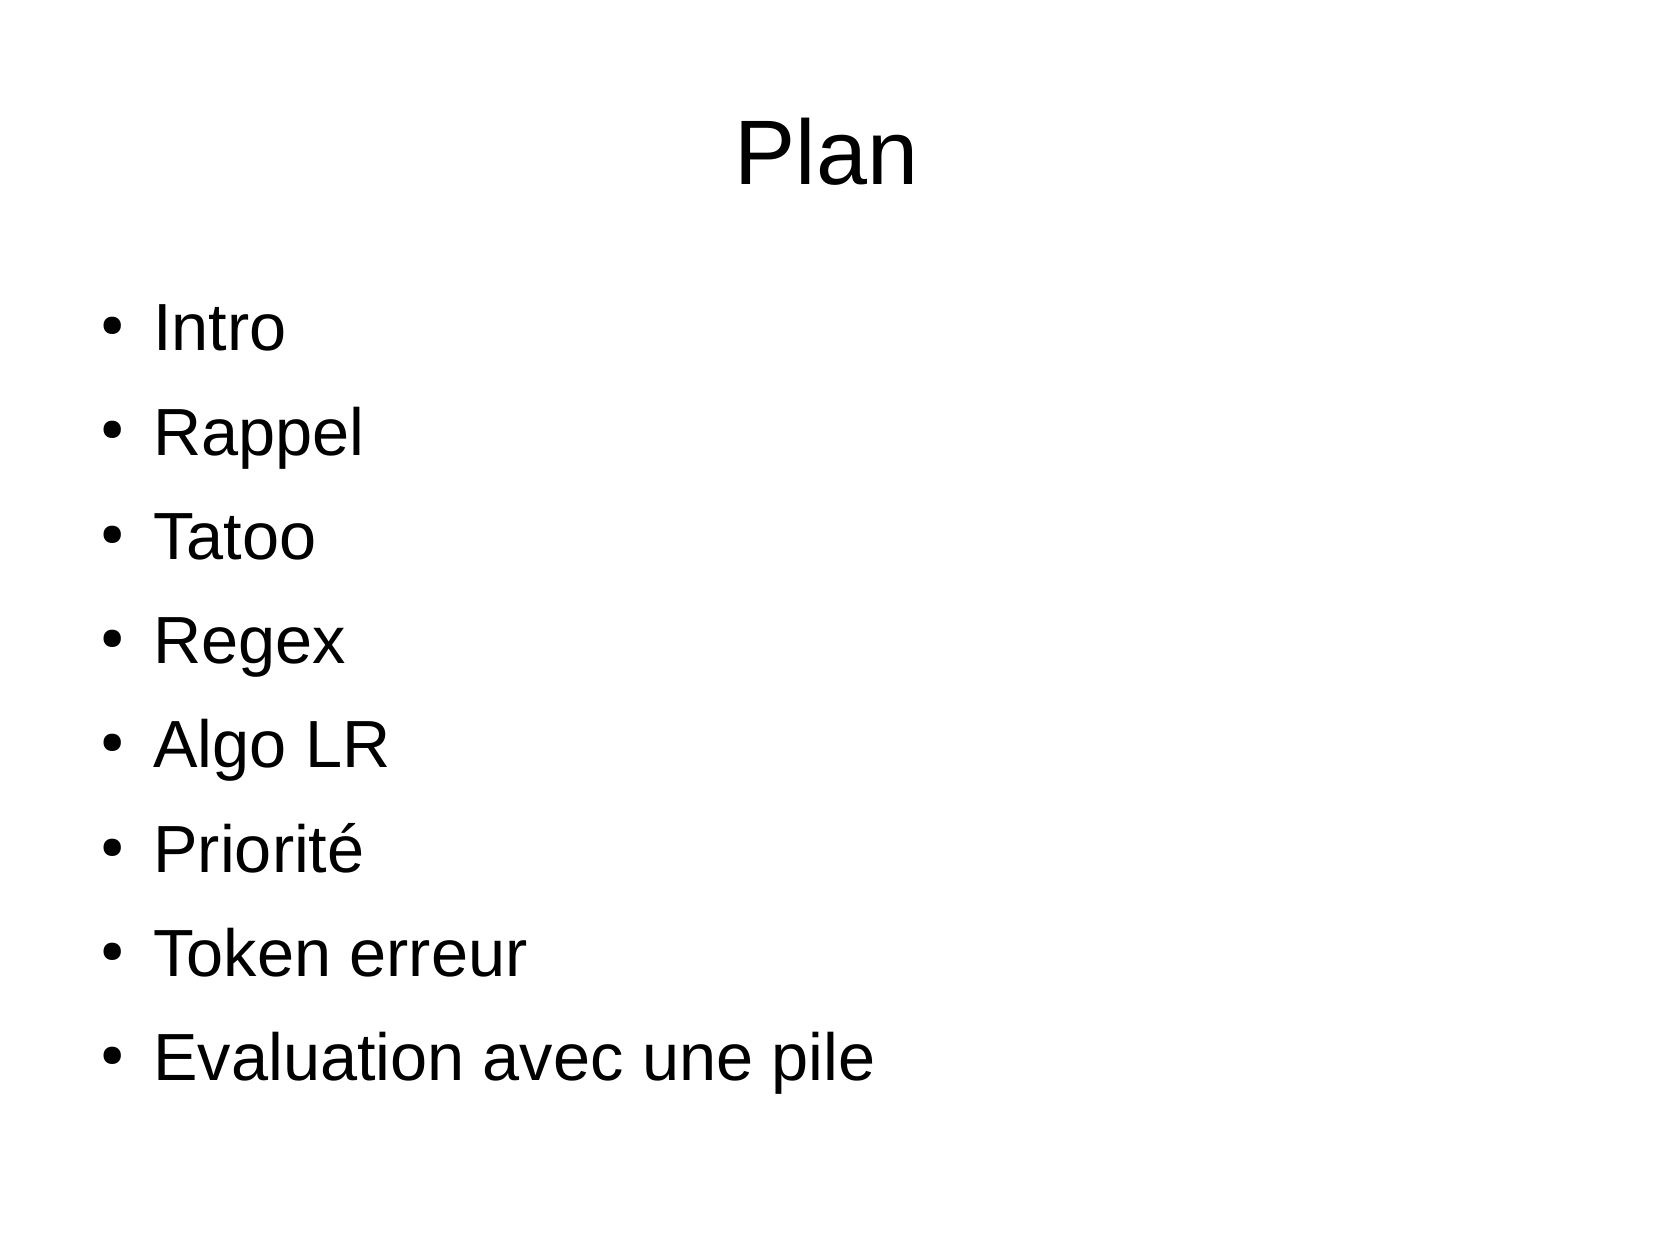

# Plan
Intro
Rappel
Tatoo
Regex
Algo LR
Priorité
Token erreur
Evaluation avec une pile